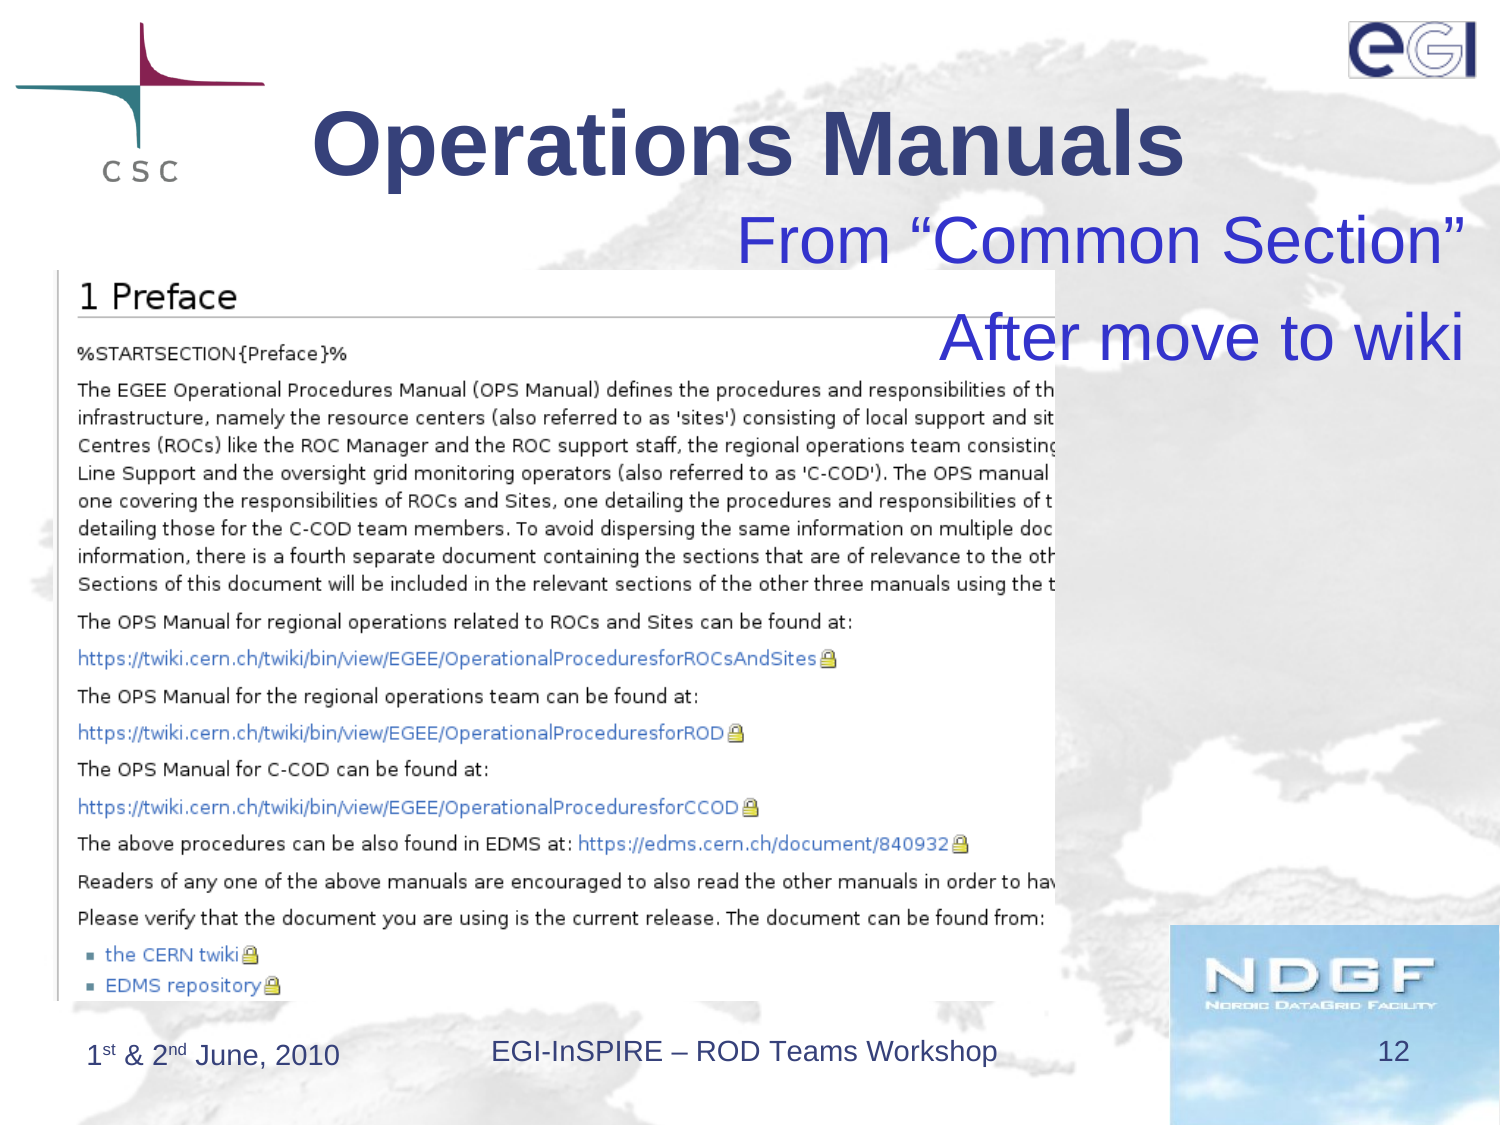

# Operations Manuals
From “Common Section”
After move to wiki
12